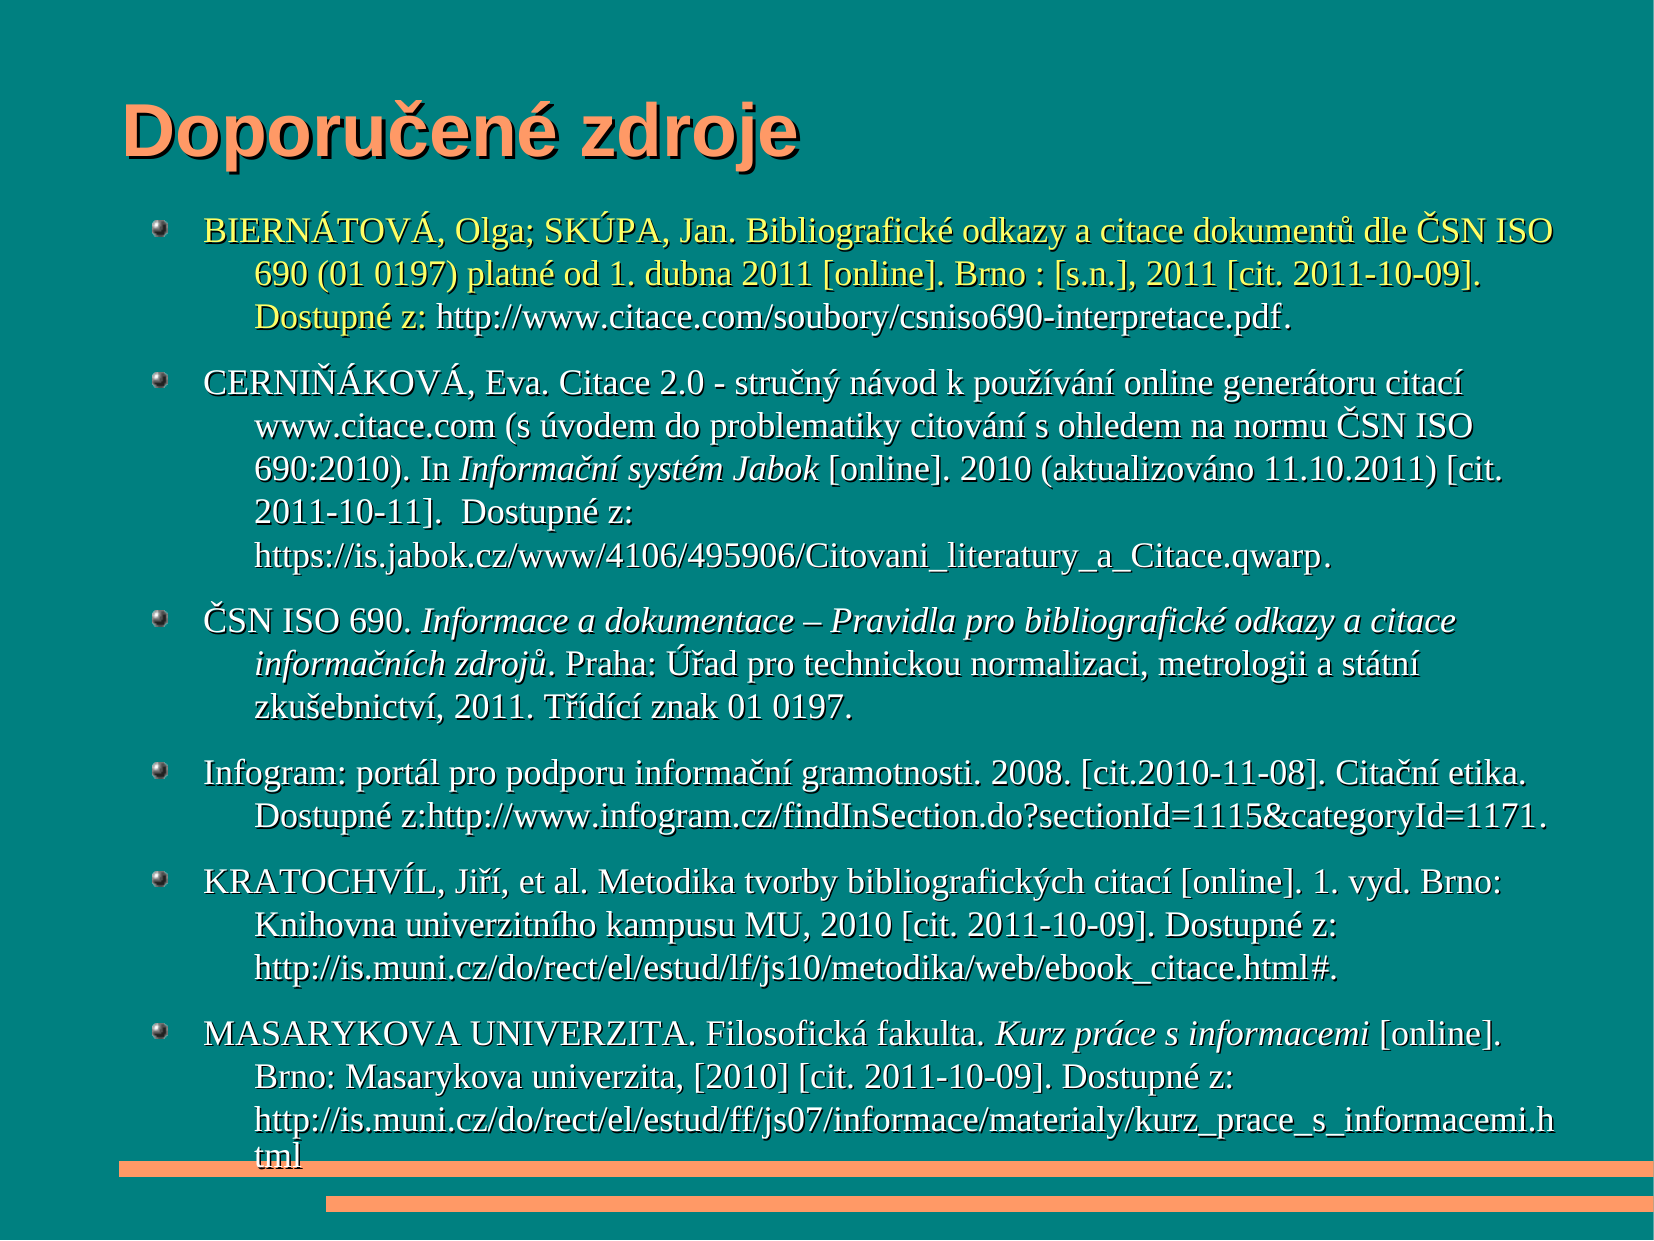

# Doporučené zdroje
BIERNÁTOVÁ, Olga; SKÚPA, Jan. Bibliografické odkazy a citace dokumentů dle ČSN ISO 690 (01 0197) platné od 1. dubna 2011 [online]. Brno : [s.n.], 2011 [cit. 2011-10-09]. Dostupné z: http://www.citace.com/soubory/csniso690-interpretace.pdf.
CERNIŇÁKOVÁ, Eva. Citace 2.0 - stručný návod k používání online generátoru citací www.citace.com (s úvodem do problematiky citování s ohledem na normu ČSN ISO 690:2010). In Informační systém Jabok [online]. 2010 (aktualizováno 11.10.2011) [cit. 2011-10-11]. Dostupné z: https://is.jabok.cz/www/4106/495906/Citovani_literatury_a_Citace.qwarp.
ČSN ISO 690. Informace a dokumentace – Pravidla pro bibliografické odkazy a citace informačních zdrojů. Praha: Úřad pro technickou normalizaci, metrologii a státní zkušebnictví, 2011. Třídící znak 01 0197.
Infogram: portál pro podporu informační gramotnosti. 2008. [cit.2010-11-08]. Citační etika. Dostupné z:http://www.infogram.cz/findInSection.do?sectionId=1115&categoryId=1171.
KRATOCHVÍL, Jiří, et al. Metodika tvorby bibliografických citací [online]. 1. vyd. Brno: Knihovna univerzitního kampusu MU, 2010 [cit. 2011-10-09]. Dostupné z:http://is.muni.cz/do/rect/el/estud/lf/js10/metodika/web/ebook_citace.html#.
MASARYKOVA UNIVERZITA. Filosofická fakulta. Kurz práce s informacemi [online]. Brno: Masarykova univerzita, [2010] [cit. 2011-10-09]. Dostupné z: http://is.muni.cz/do/rect/el/estud/ff/js07/informace/materialy/kurz_prace_s_informacemi.html